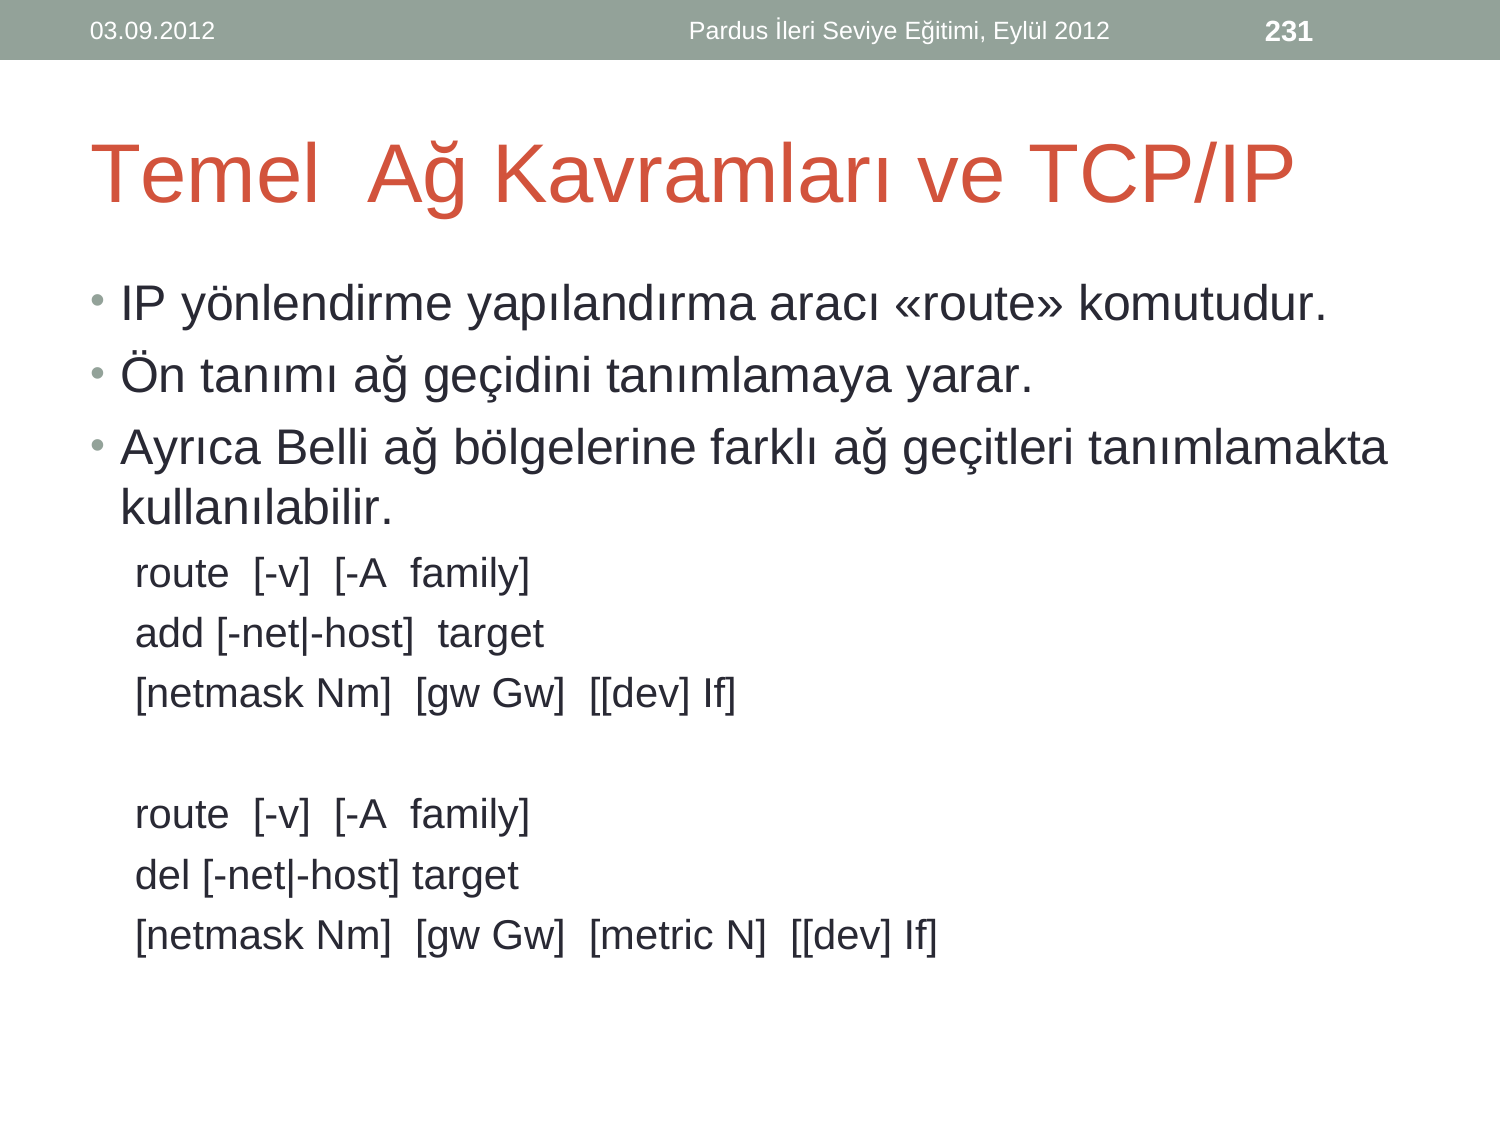

03.09.2012
Pardus İleri Seviye Eğitimi, Eylül 2012
# Temel Ağ Kavramları ve TCP/IP
IP yönlendirme yapılandırma aracı «route» komutudur.
Ön tanımı ağ geçidini tanımlamaya yarar.
Ayrıca Belli ağ bölgelerine farklı ağ geçitleri tanımlamakta kullanılabilir.
route [-v] [-A family]
add [-net|-host] target
[netmask Nm] [gw Gw] [[dev] If]
route [-v] [-A family]
del [-net|-host] target
[netmask Nm] [gw Gw] [metric N] [[dev] If]